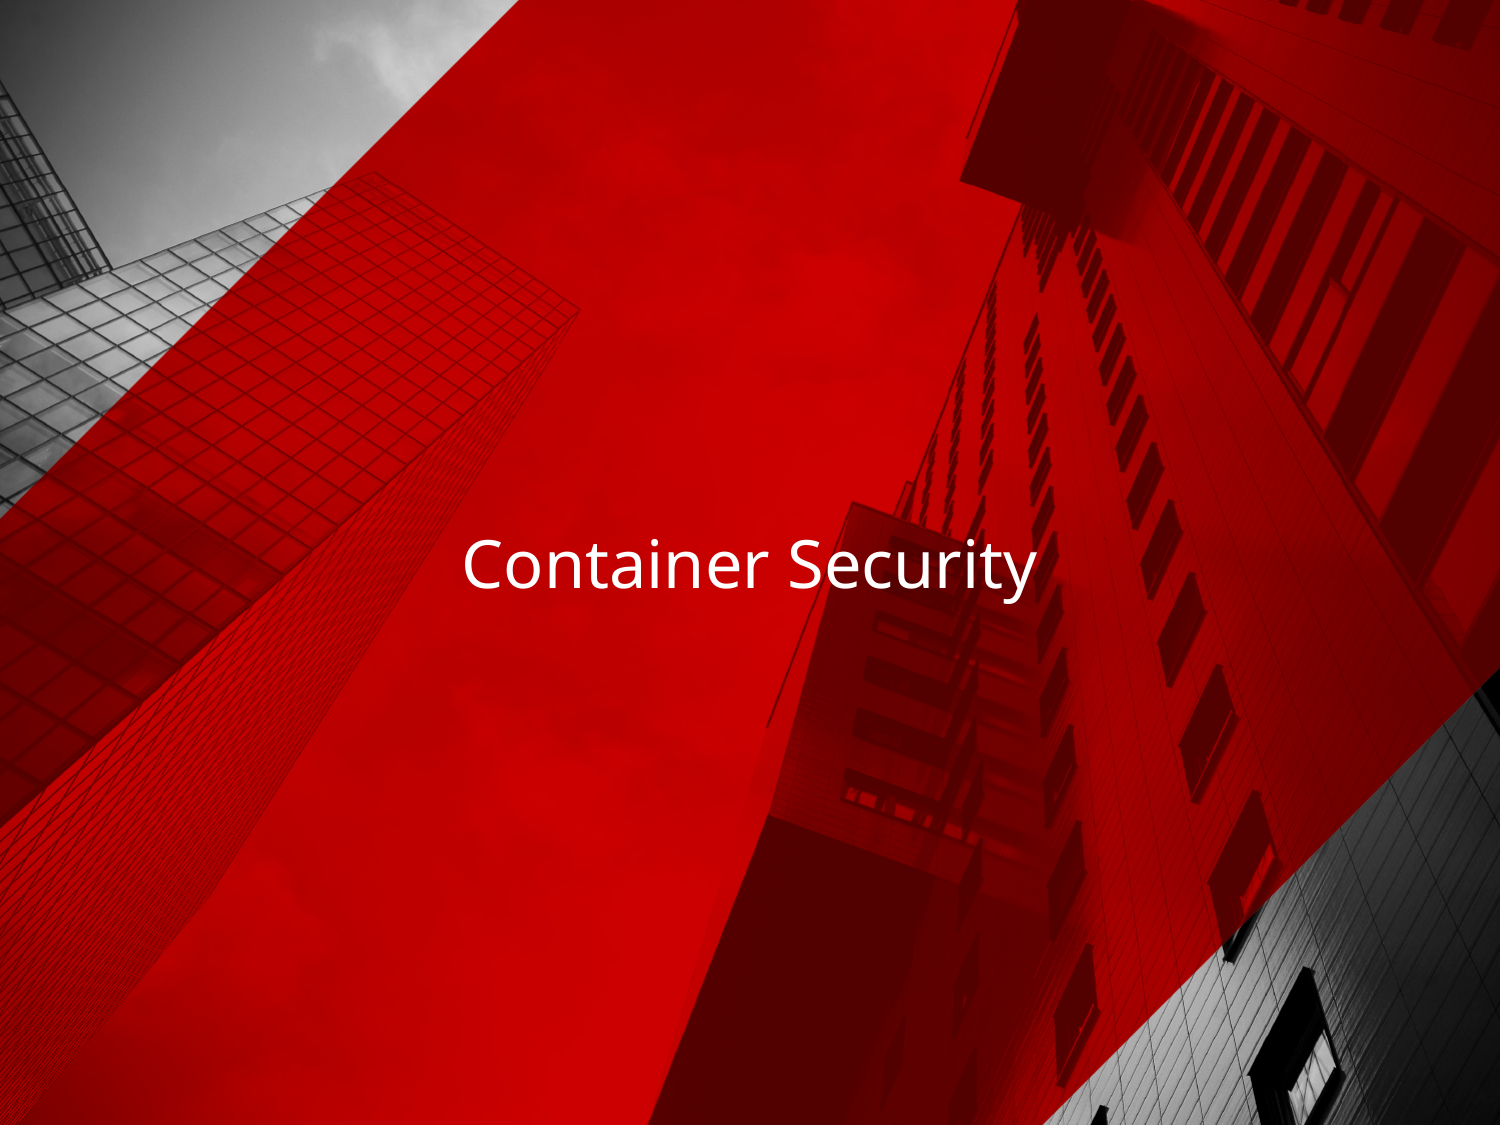

# Container Security
INSERT DESIGNATOR, IF NEEDED
24